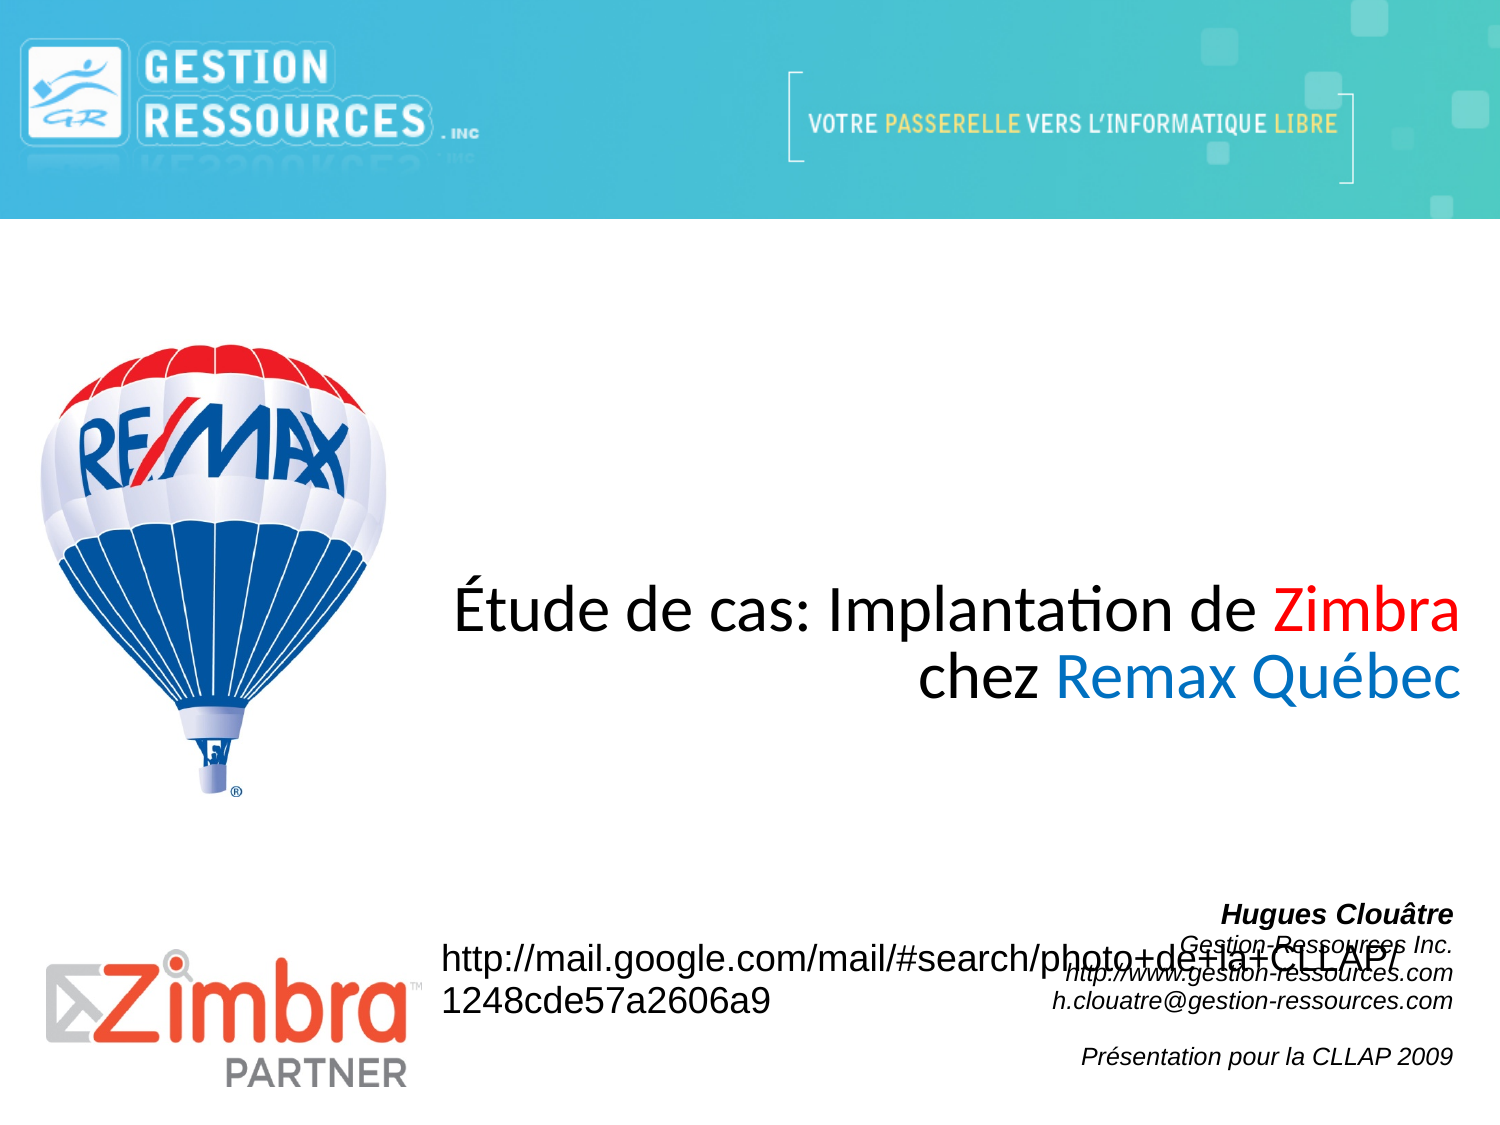

Étude de cas: Implantation de Zimbra
chez Remax Québec
Hugues Clouâtre
Gestion-Ressources Inc.
http://www.gestion-ressources.com
h.clouatre@gestion-ressources.com
Présentation pour la CLLAP 2009
http://mail.google.com/mail/#search/photo+de+la+CLLAP/1248cde57a2606a9